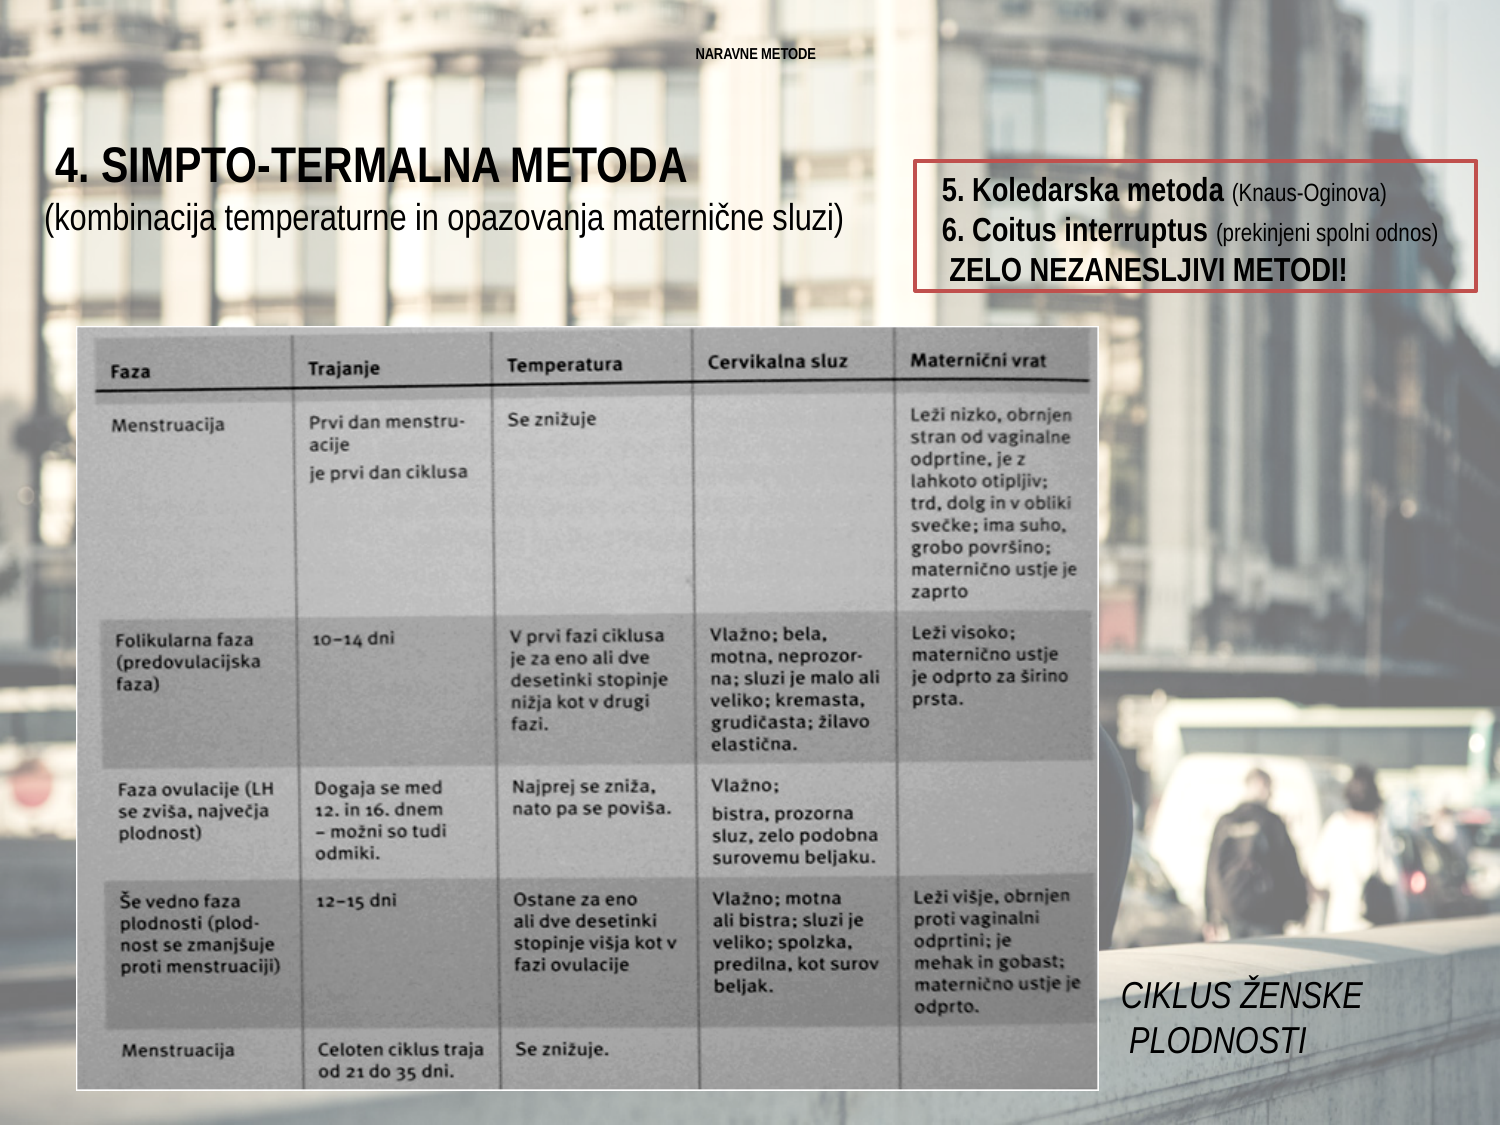

# NARAVNE METODE
 4. SIMPTO-TERMALNA METODA
(kombinacija temperaturne in opazovanja maternične sluzi)
5. Koledarska metoda (Knaus-Oginova)
6. Coitus interruptus (prekinjeni spolni odnos)
 ZELO NEZANESLJIVI METODI!
CIKLUS ŽENSKE
 PLODNOSTI